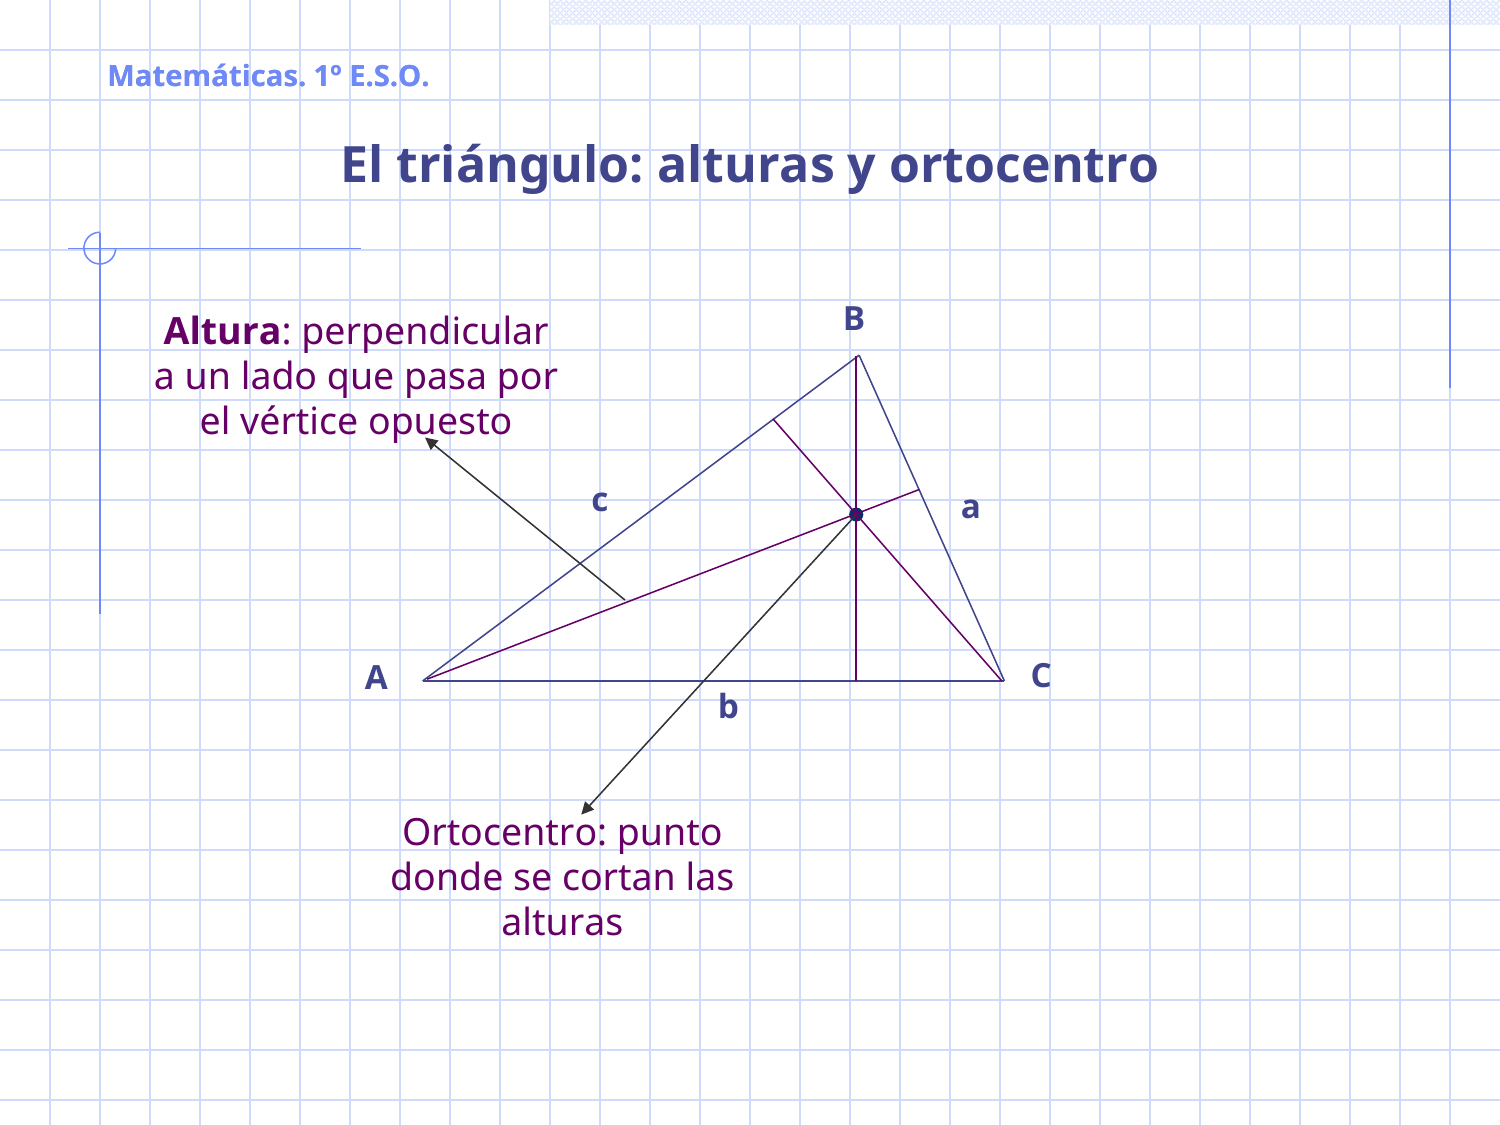

Matemáticas. 1º E.S.O.
El triángulo: alturas y ortocentro
B
c
a
C
A
b
Altura: perpendicular a un lado que pasa por el vértice opuesto
Ortocentro: punto donde se cortan las alturas